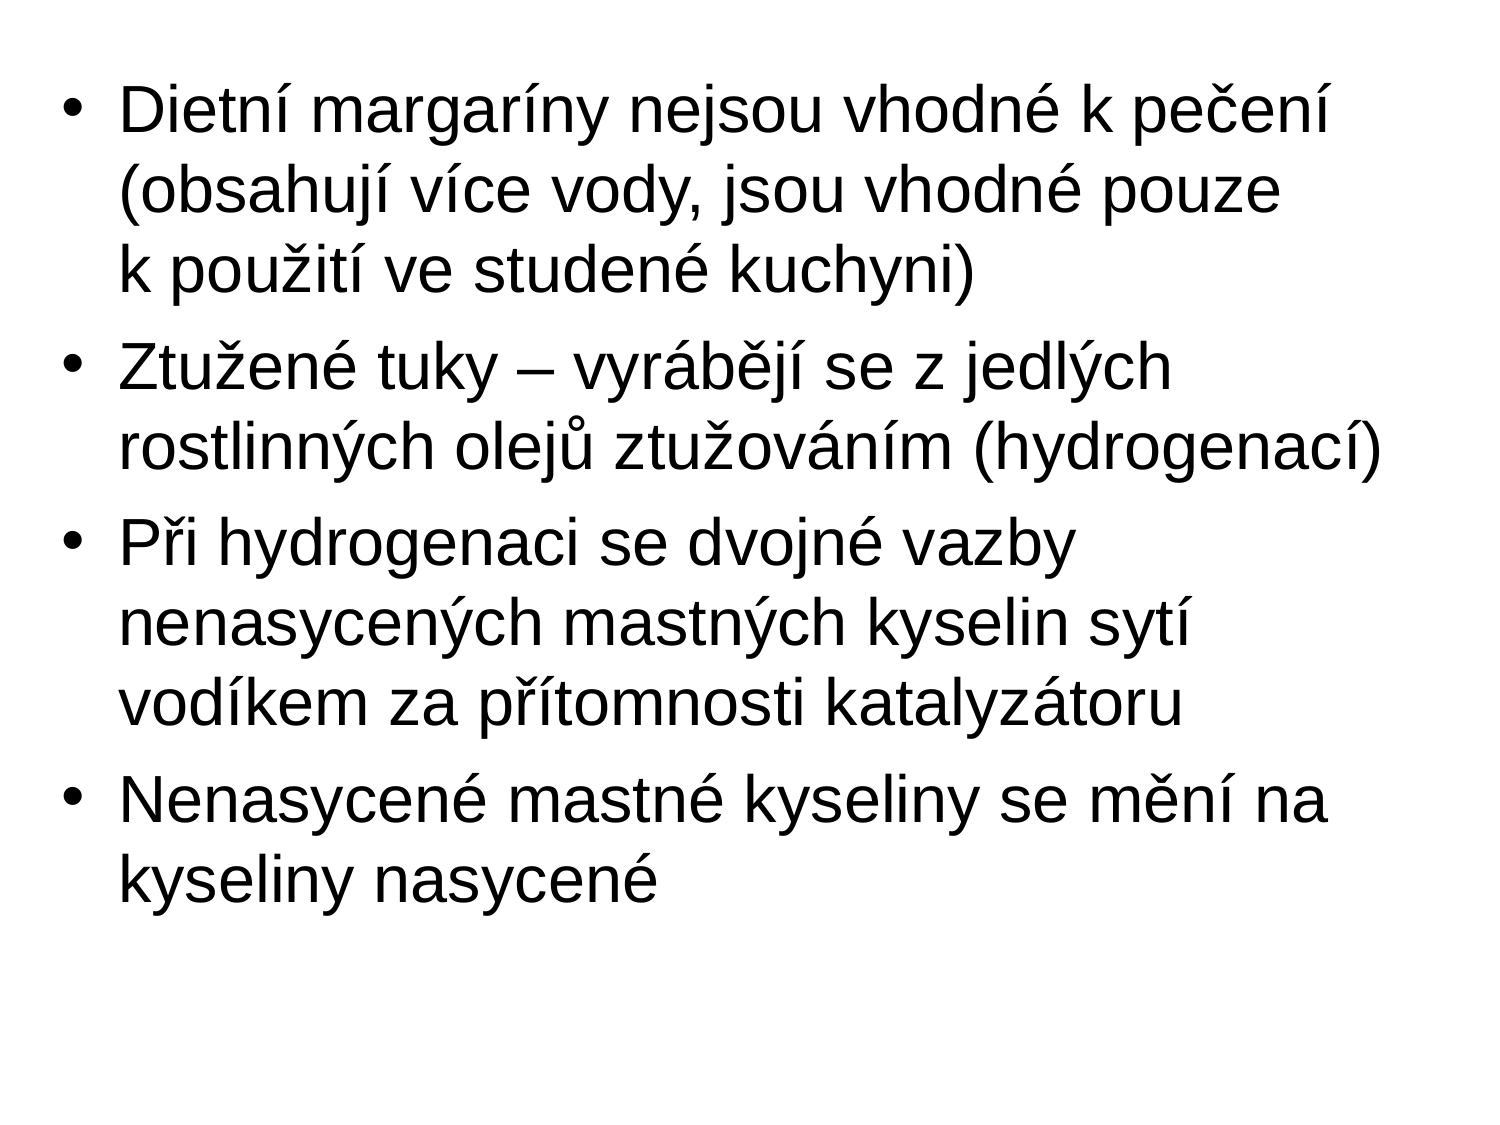

# Dietní margaríny nejsou vhodné k pečení (obsahují více vody, jsou vhodné pouze k použití ve studené kuchyni)
Ztužené tuky – vyrábějí se z jedlých rostlinných olejů ztužováním (hydrogenací)
Při hydrogenaci se dvojné vazby nenasycených mastných kyselin sytí vodíkem za přítomnosti katalyzátoru
Nenasycené mastné kyseliny se mění na kyseliny nasycené